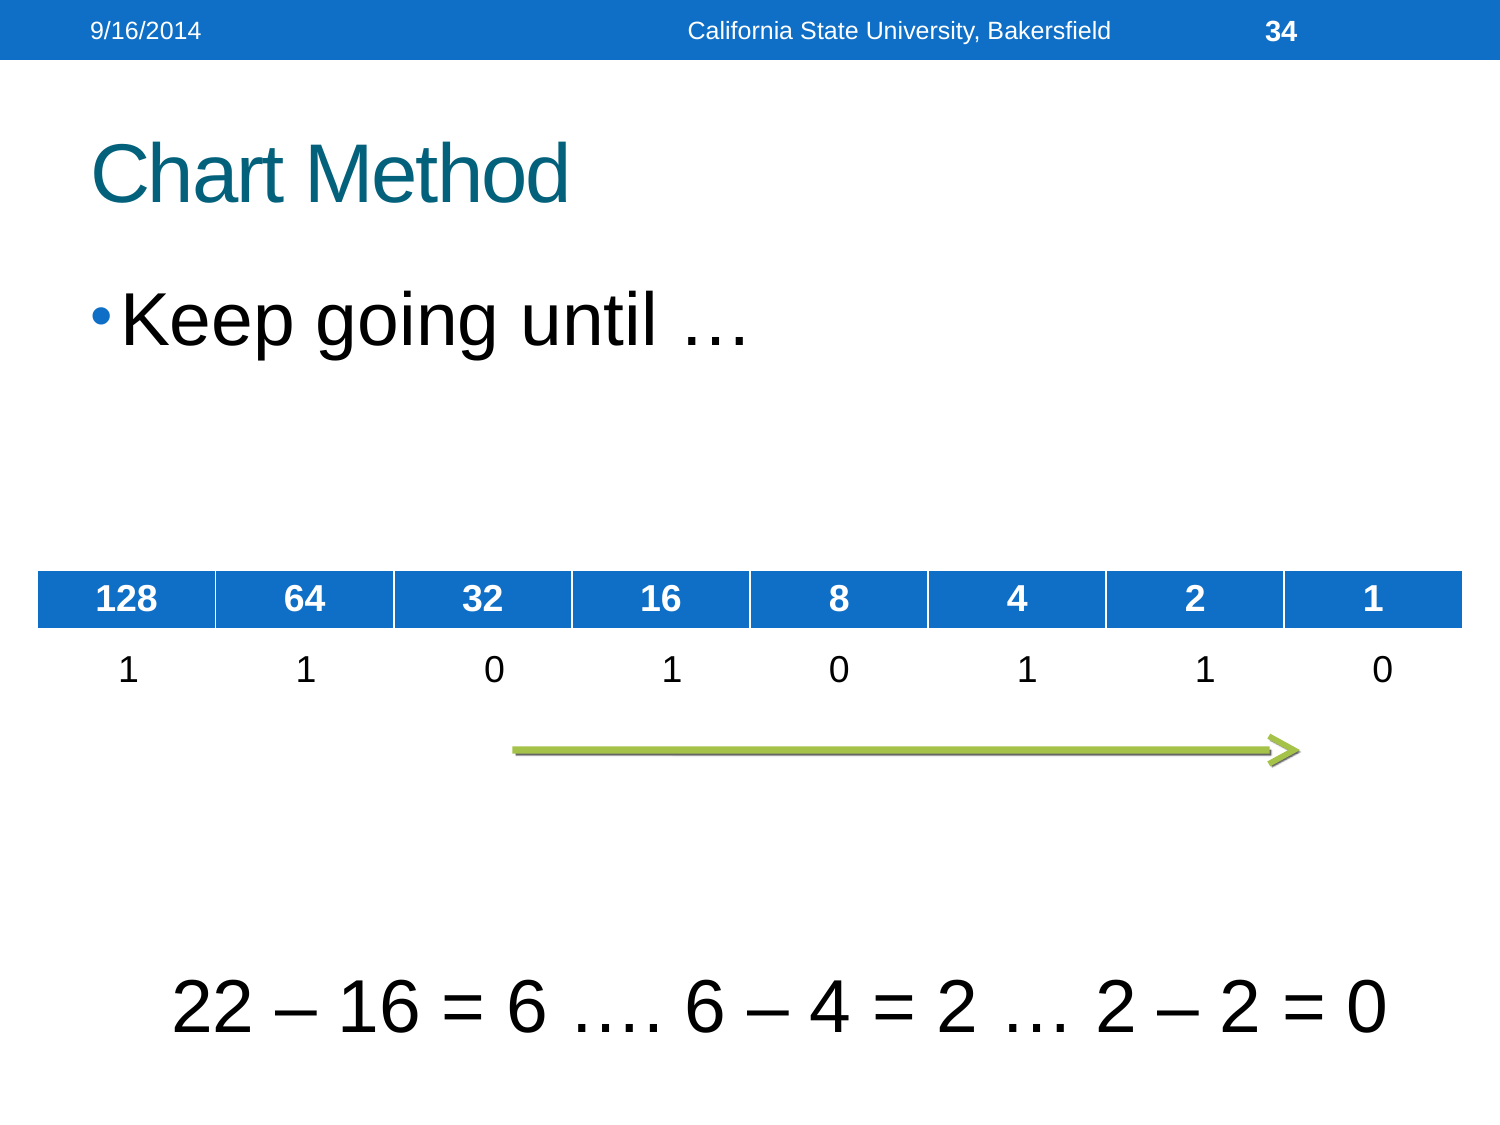

9/16/2014
California State University, Bakersfield
# Chart Method
Keep going until …
| 128 | 64 | 32 | 16 | 8 | 4 | 2 | 1 |
| --- | --- | --- | --- | --- | --- | --- | --- |
1 1 0 1 0 1 1 0
22 – 16 = 6 …. 6 – 4 = 2 … 2 – 2 = 0